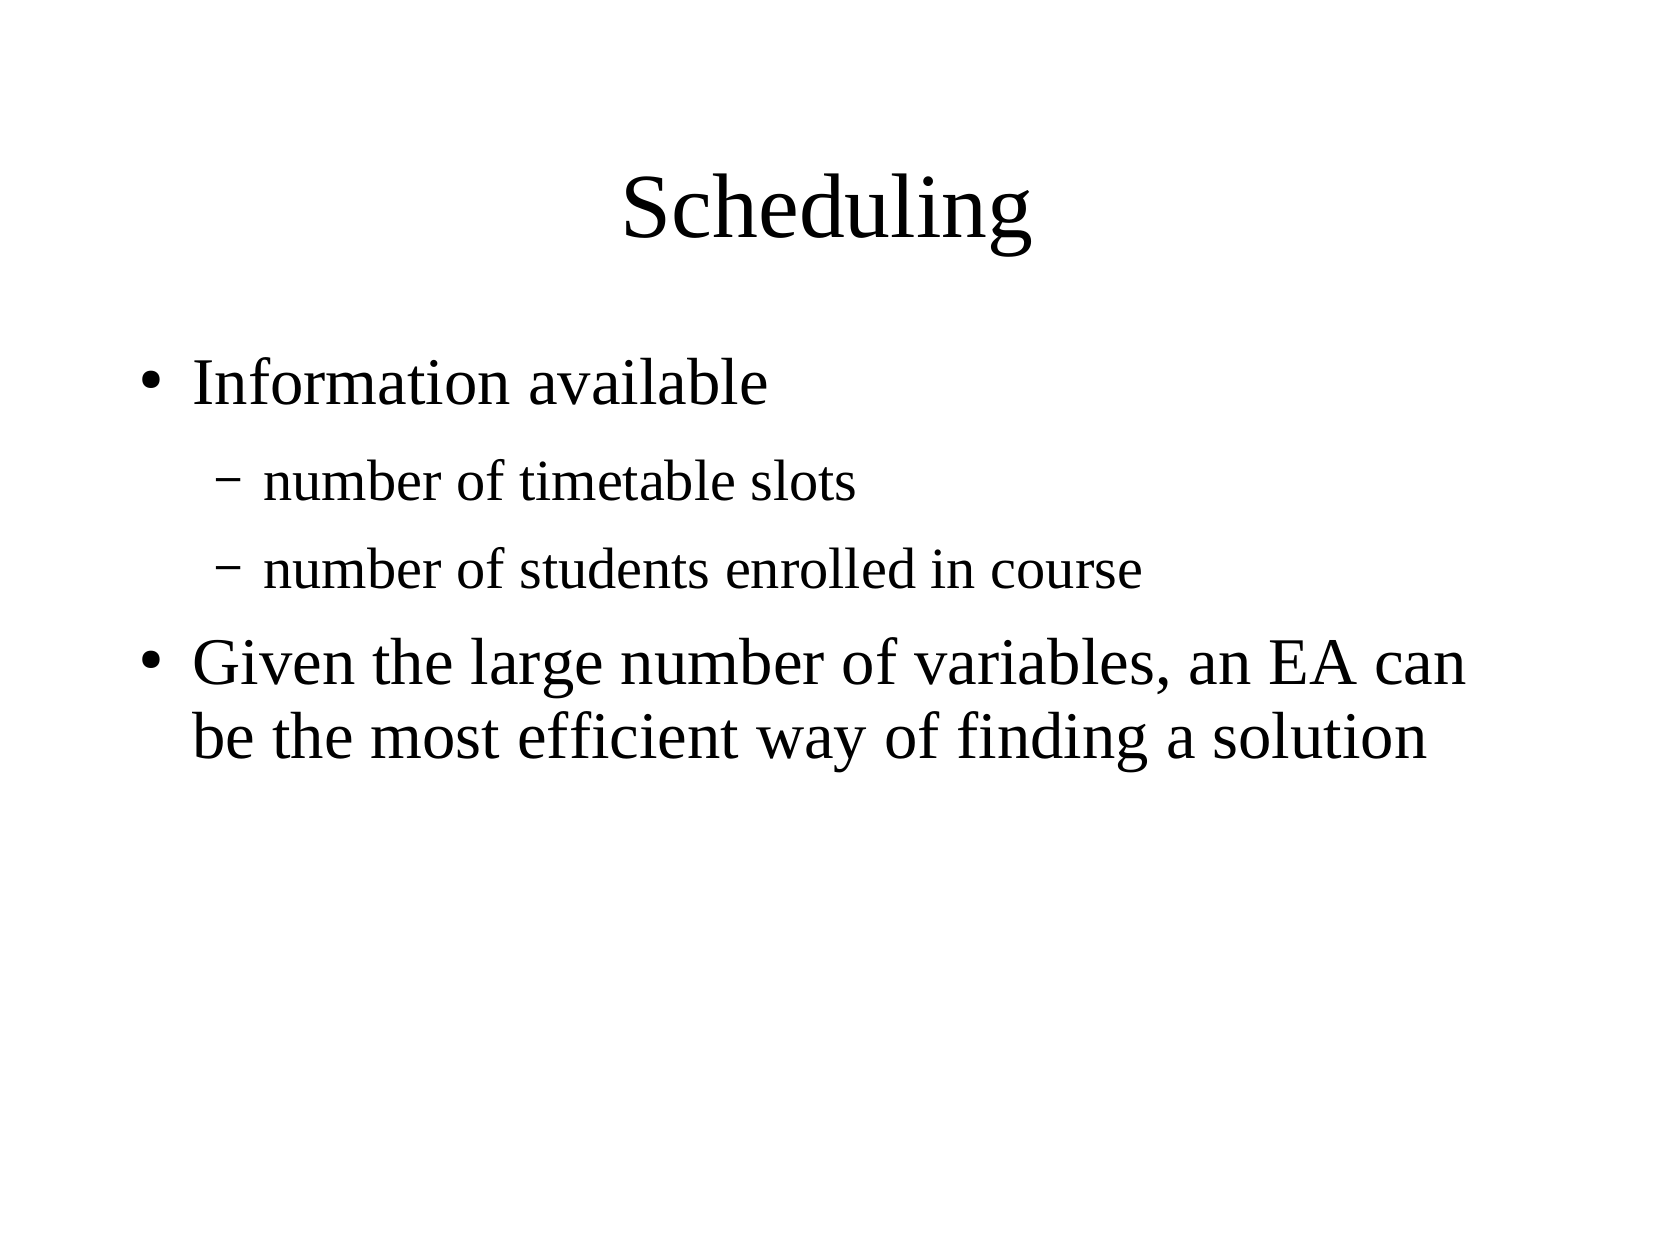

# Scheduling
Information available
number of timetable slots
number of students enrolled in course
Given the large number of variables, an EA can be the most efficient way of finding a solution